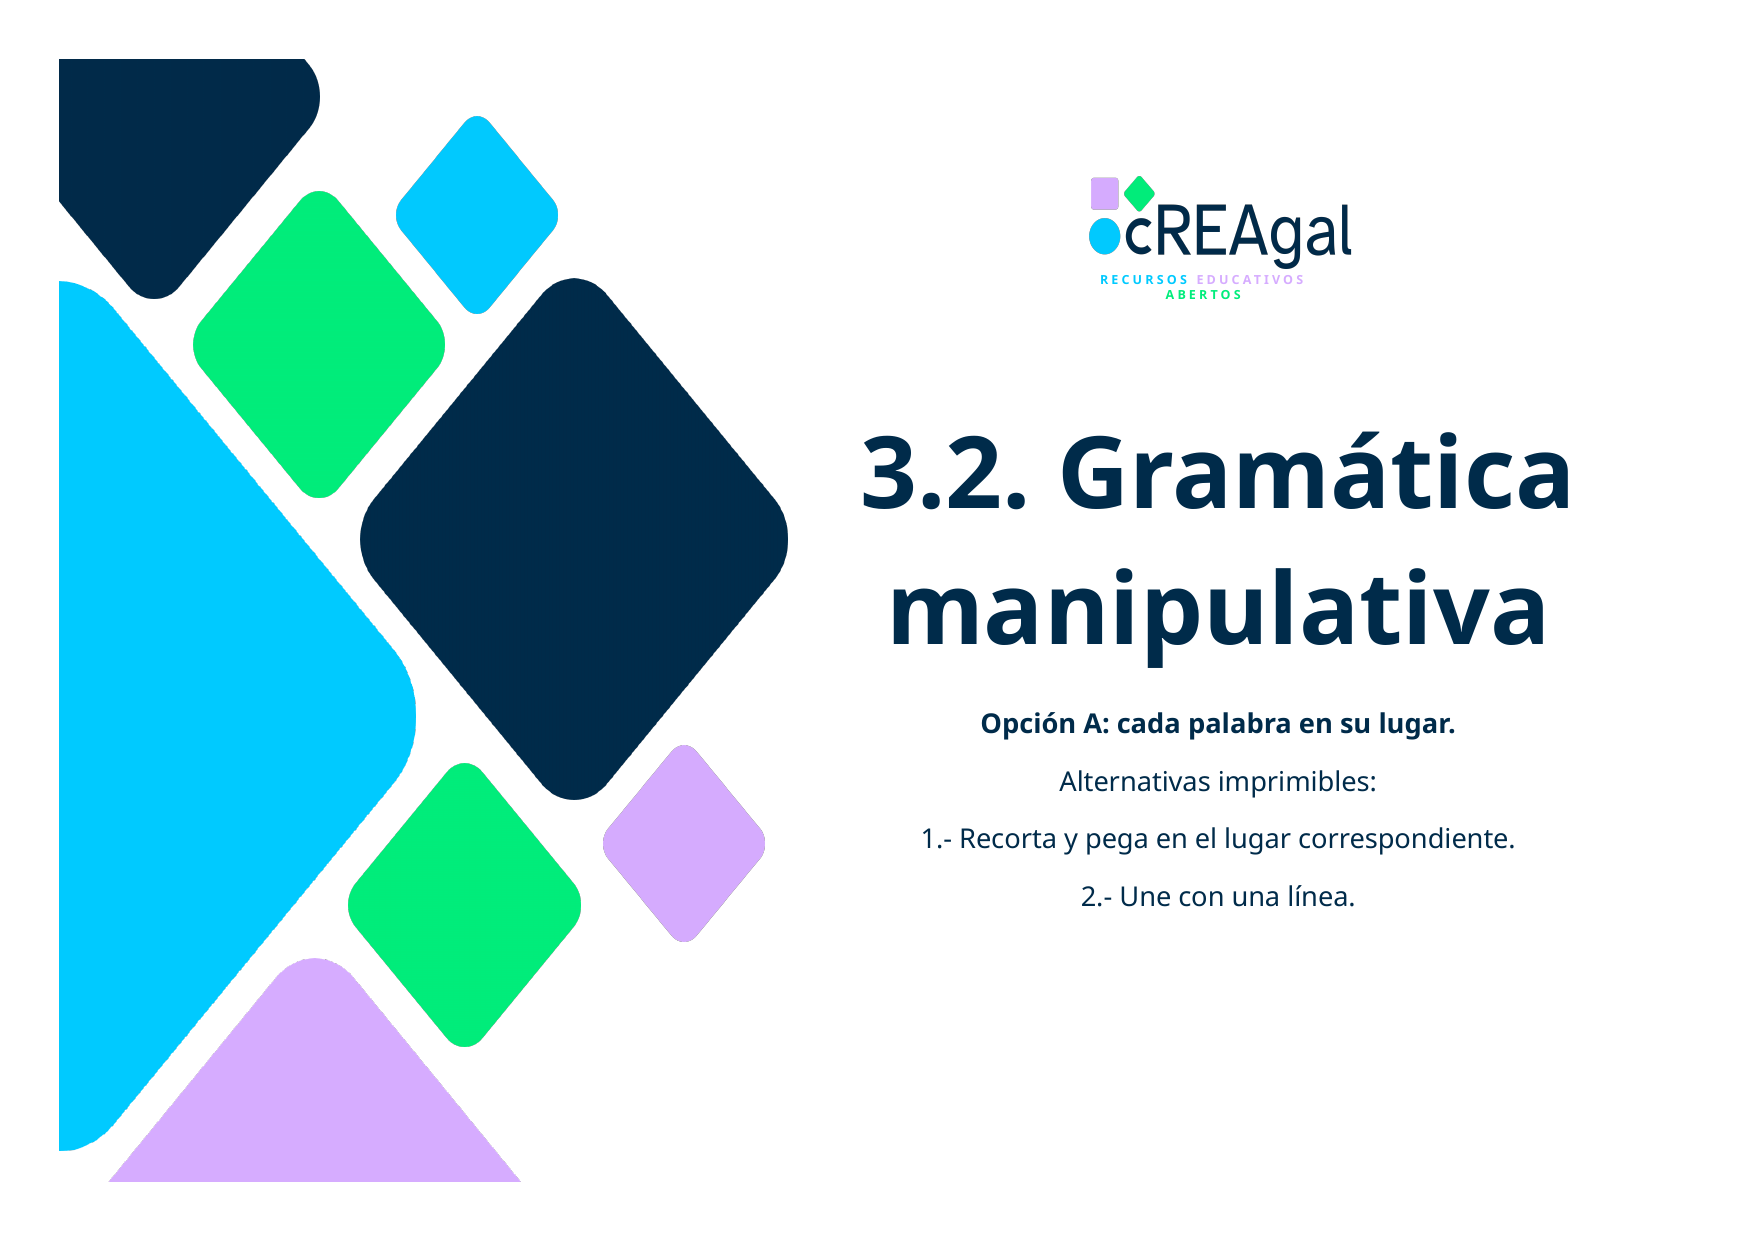

# 3.2. Gramática manipulativa
Opción A: cada palabra en su lugar.
Alternativas imprimibles:
1.- Recorta y pega en el lugar correspondiente.
2.- Une con una línea.